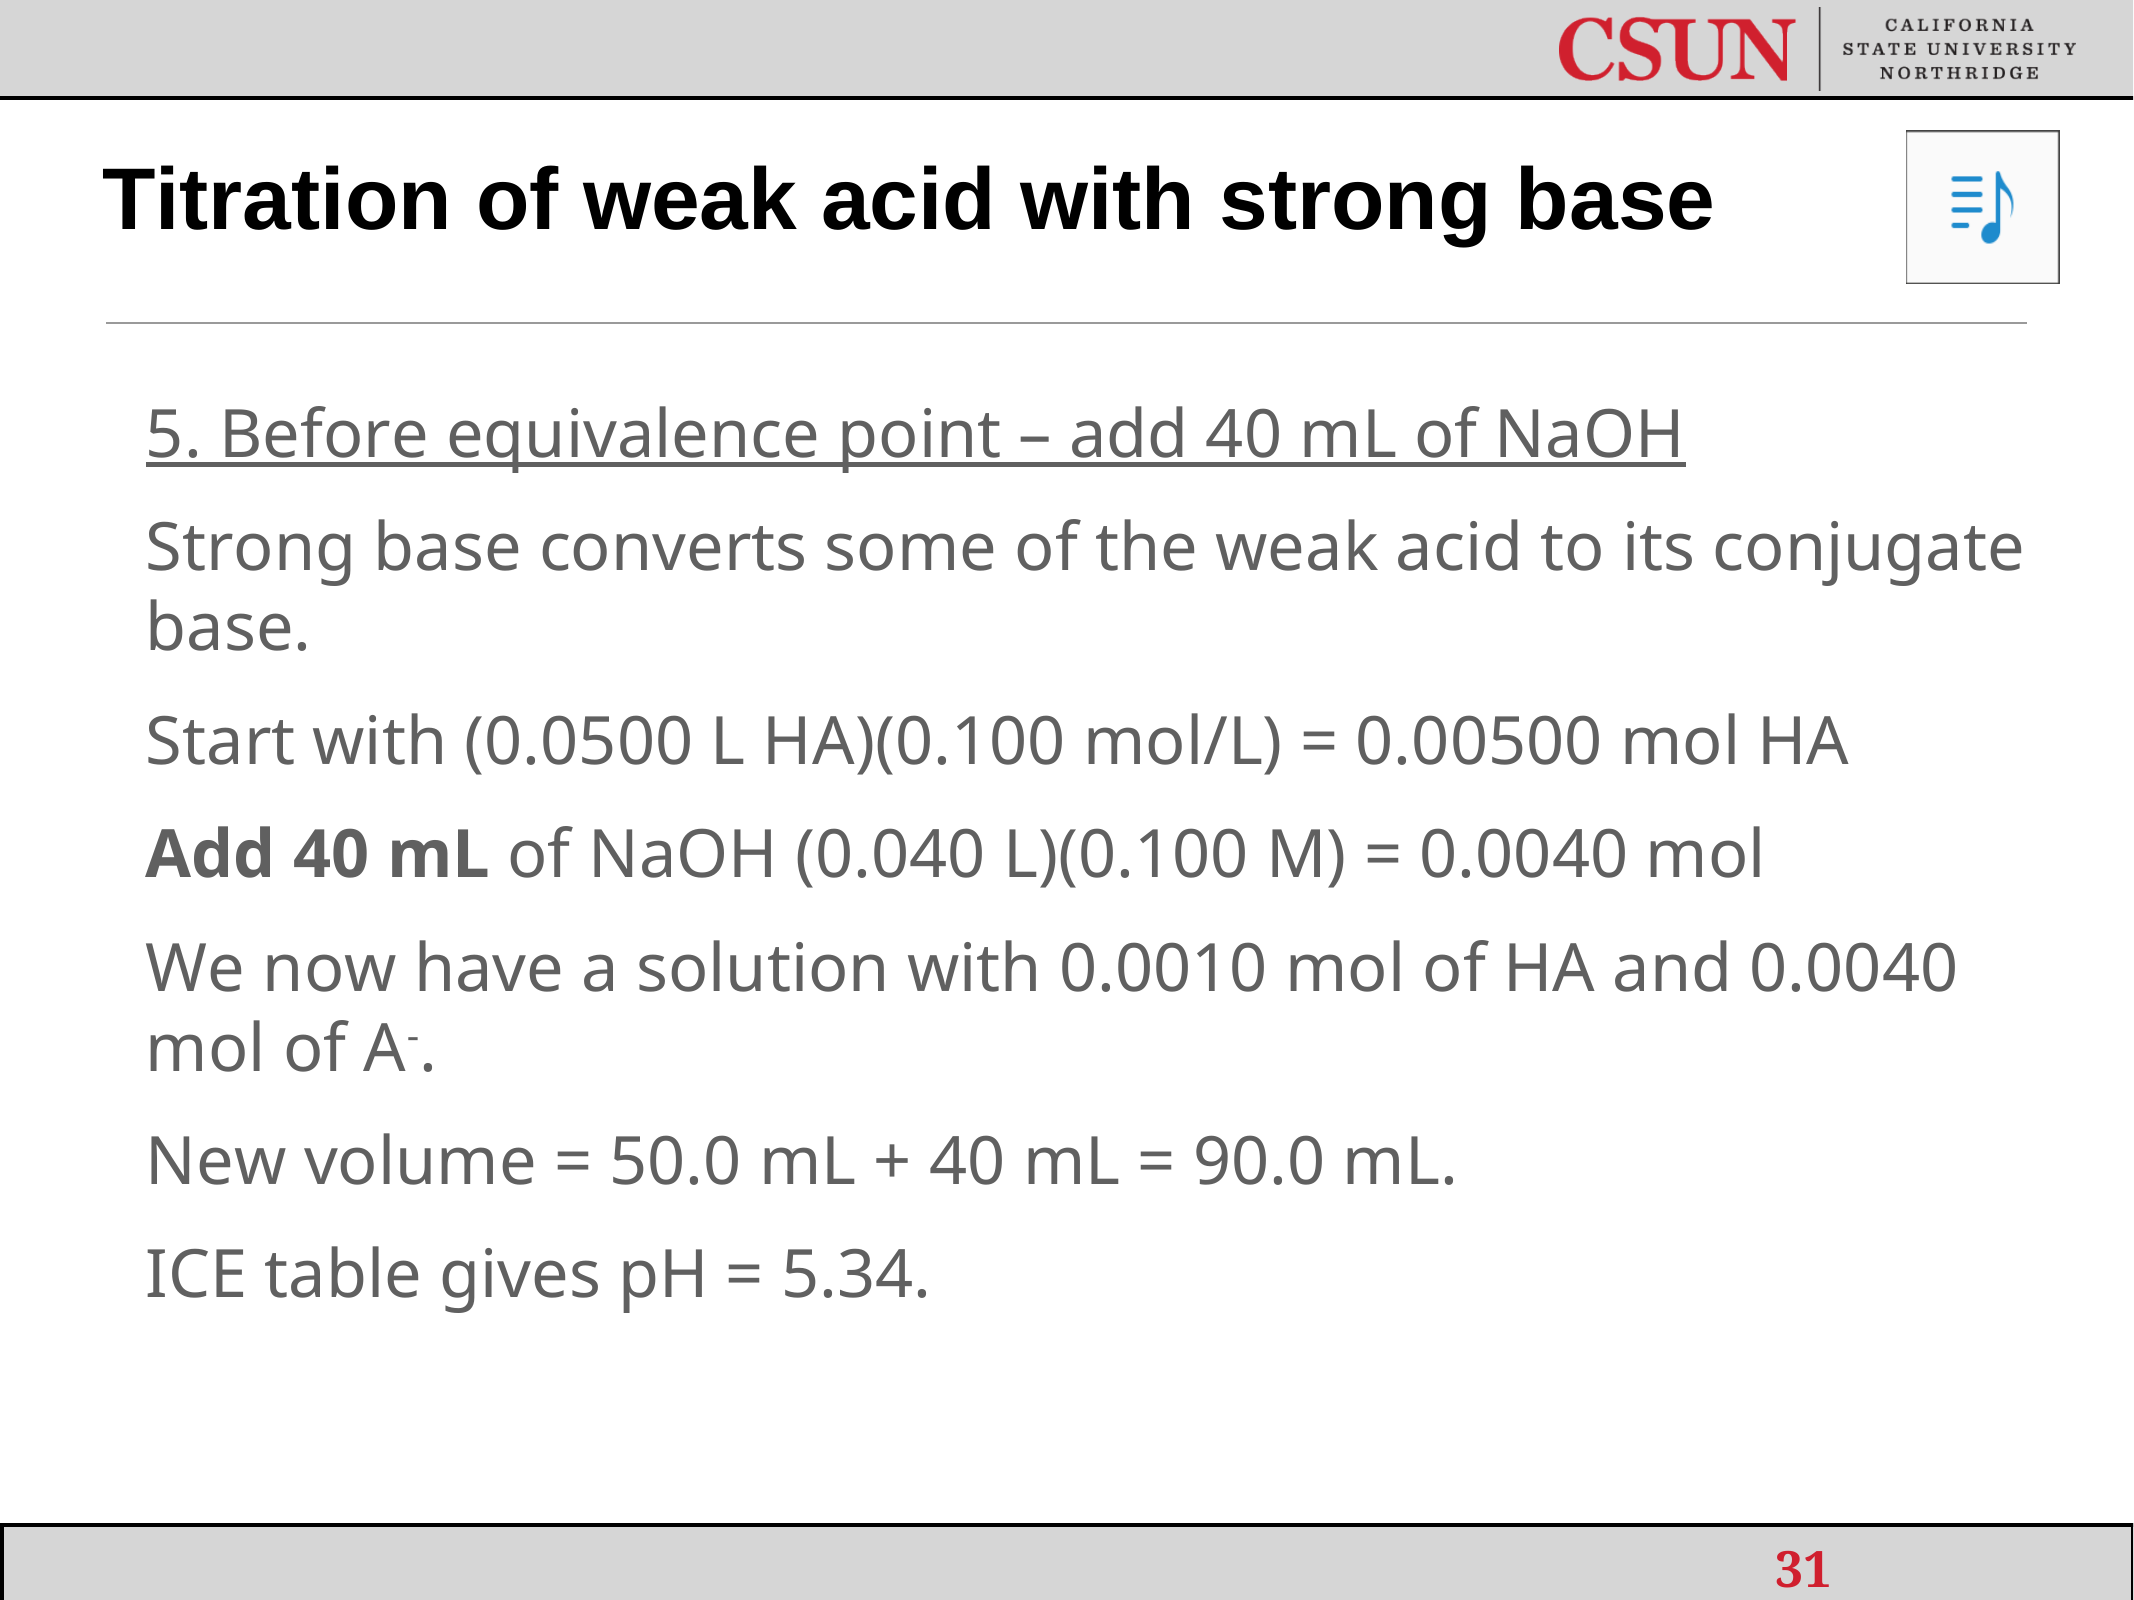

# Titration of weak acid with strong base
5. Before equivalence point – add 40 mL of NaOH
Strong base converts some of the weak acid to its conjugate base.
Start with (0.0500 L HA)(0.100 mol/L) = 0.00500 mol HA
Add 40 mL of NaOH (0.040 L)(0.100 M) = 0.0040 mol
We now have a solution with 0.0010 mol of HA and 0.0040 mol of A-.
New volume = 50.0 mL + 40 mL = 90.0 mL.
ICE table gives pH = 5.34.
31